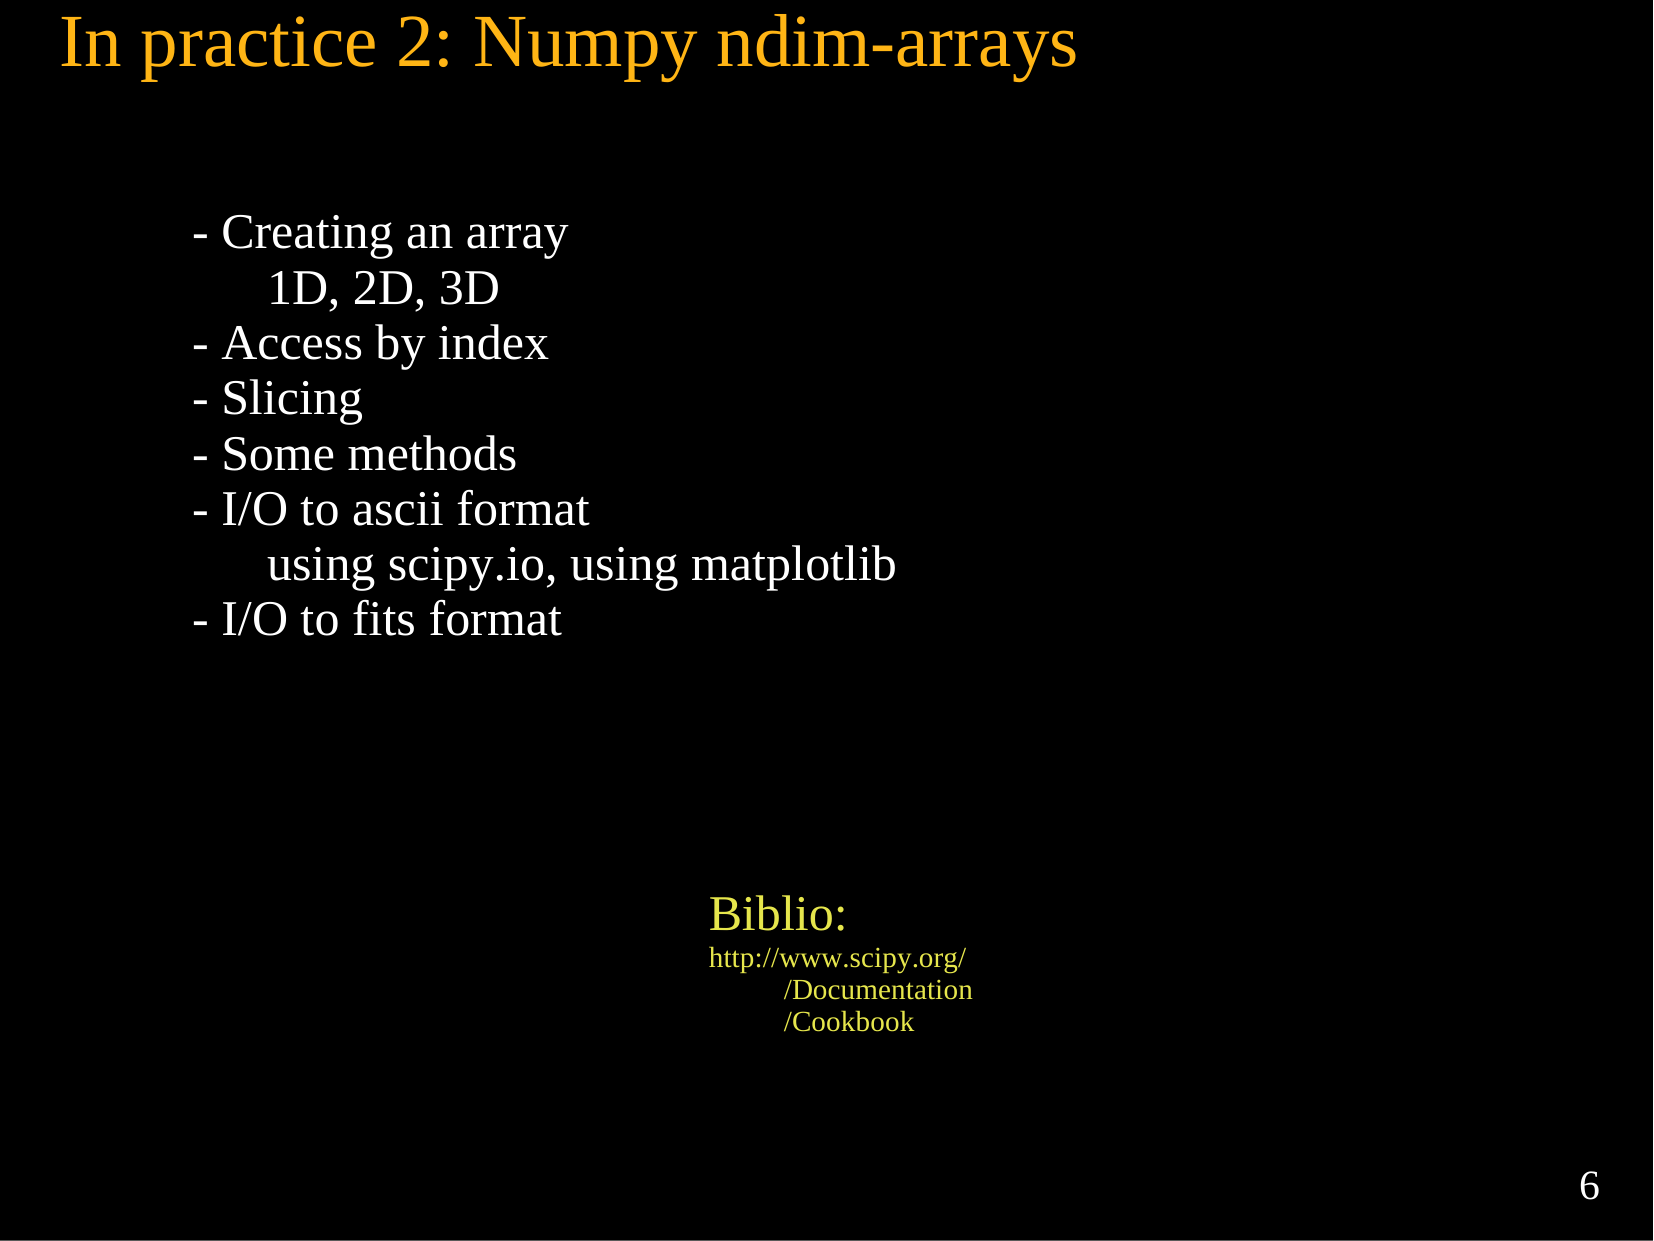

In practice 2: Numpy ndim-arrays
- Creating an array
	1D, 2D, 3D
- Access by index
- Slicing
- Some methods
- I/O to ascii format
	using scipy.io, using matplotlib
- I/O to fits format
Biblio:
http://www.scipy.org/
	/Documentation
	/Cookbook